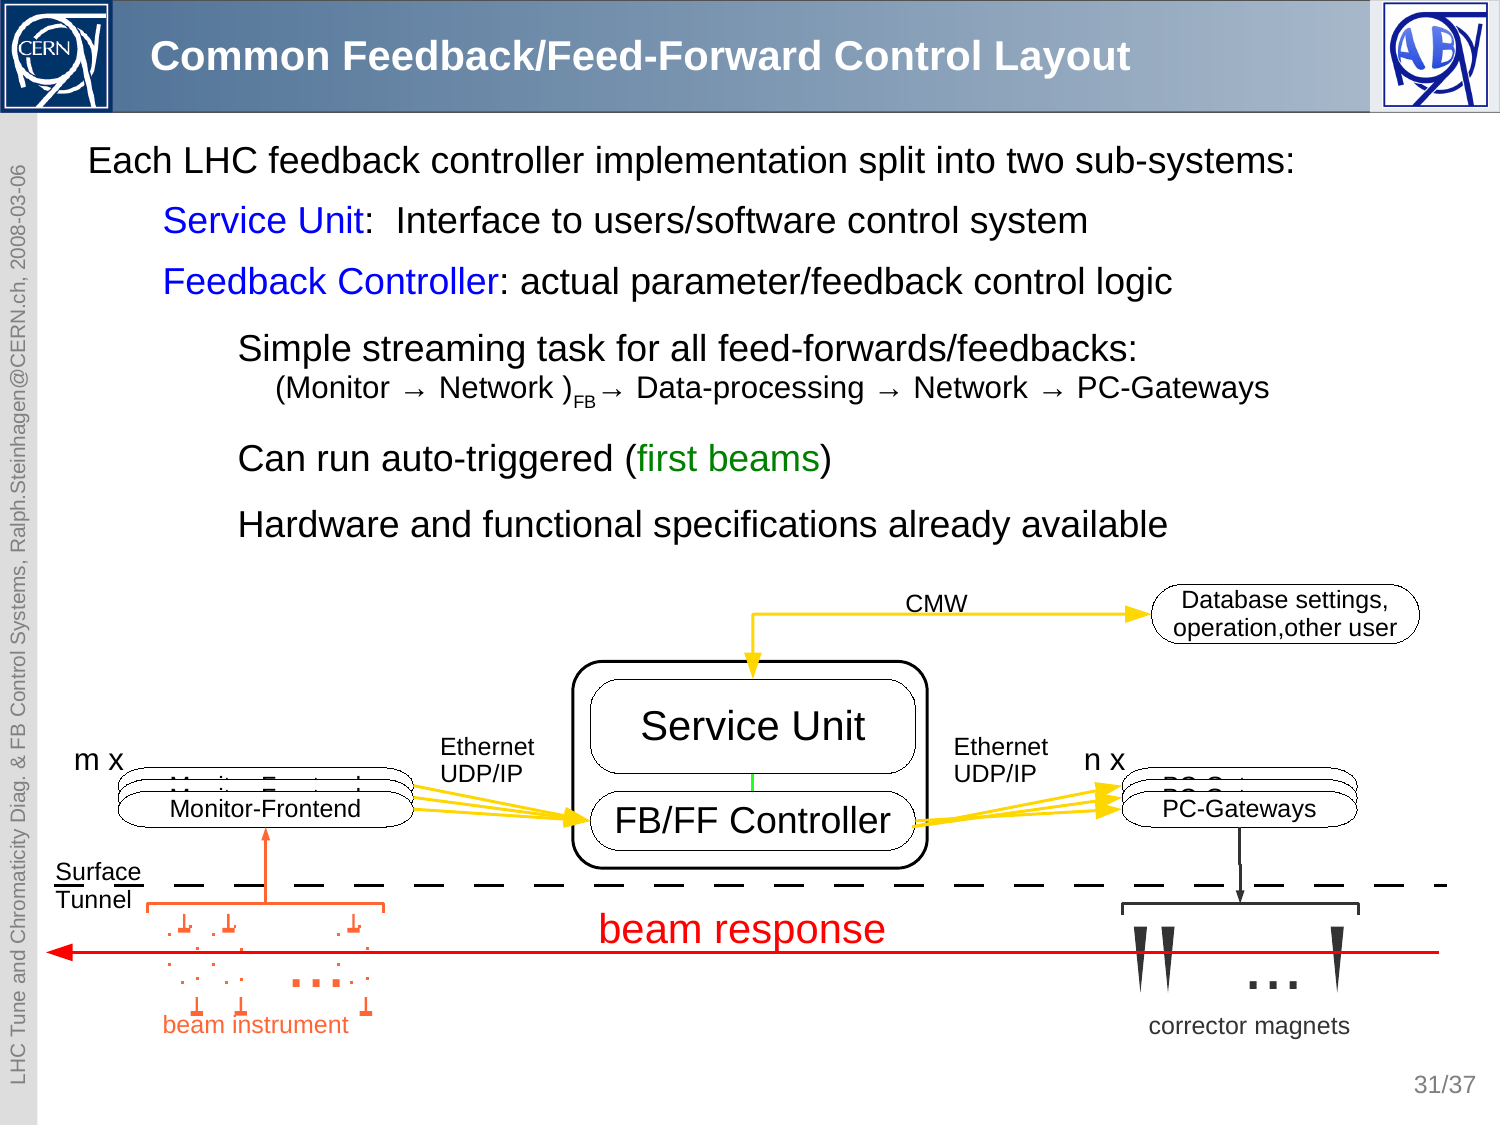

# Common Feedback/Feed-Forward Control Layout
Each LHC feedback controller implementation split into two sub-systems:
Service Unit: Interface to users/software control system
Feedback Controller: actual parameter/feedback control logic
Simple streaming task for all feed-forwards/feedbacks:	 (Monitor → Network )FB→ Data-processing → Network → PC-Gateways
Can run auto-triggered (first beams)
Hardware and functional specifications already available
CMW
Database settings,
operation,other user
Service Unit
Ethernet UDP/IP
Ethernet UDP/IP
m x
n x
Monitor-Frontend
PC-Gateways
Monitor-Frontend
PC-Gateways
Monitor-Frontend
FB/FF Controller
PC-Gateways
Surface
Tunnel
...
...
beam response
beam instrument
corrector magnets